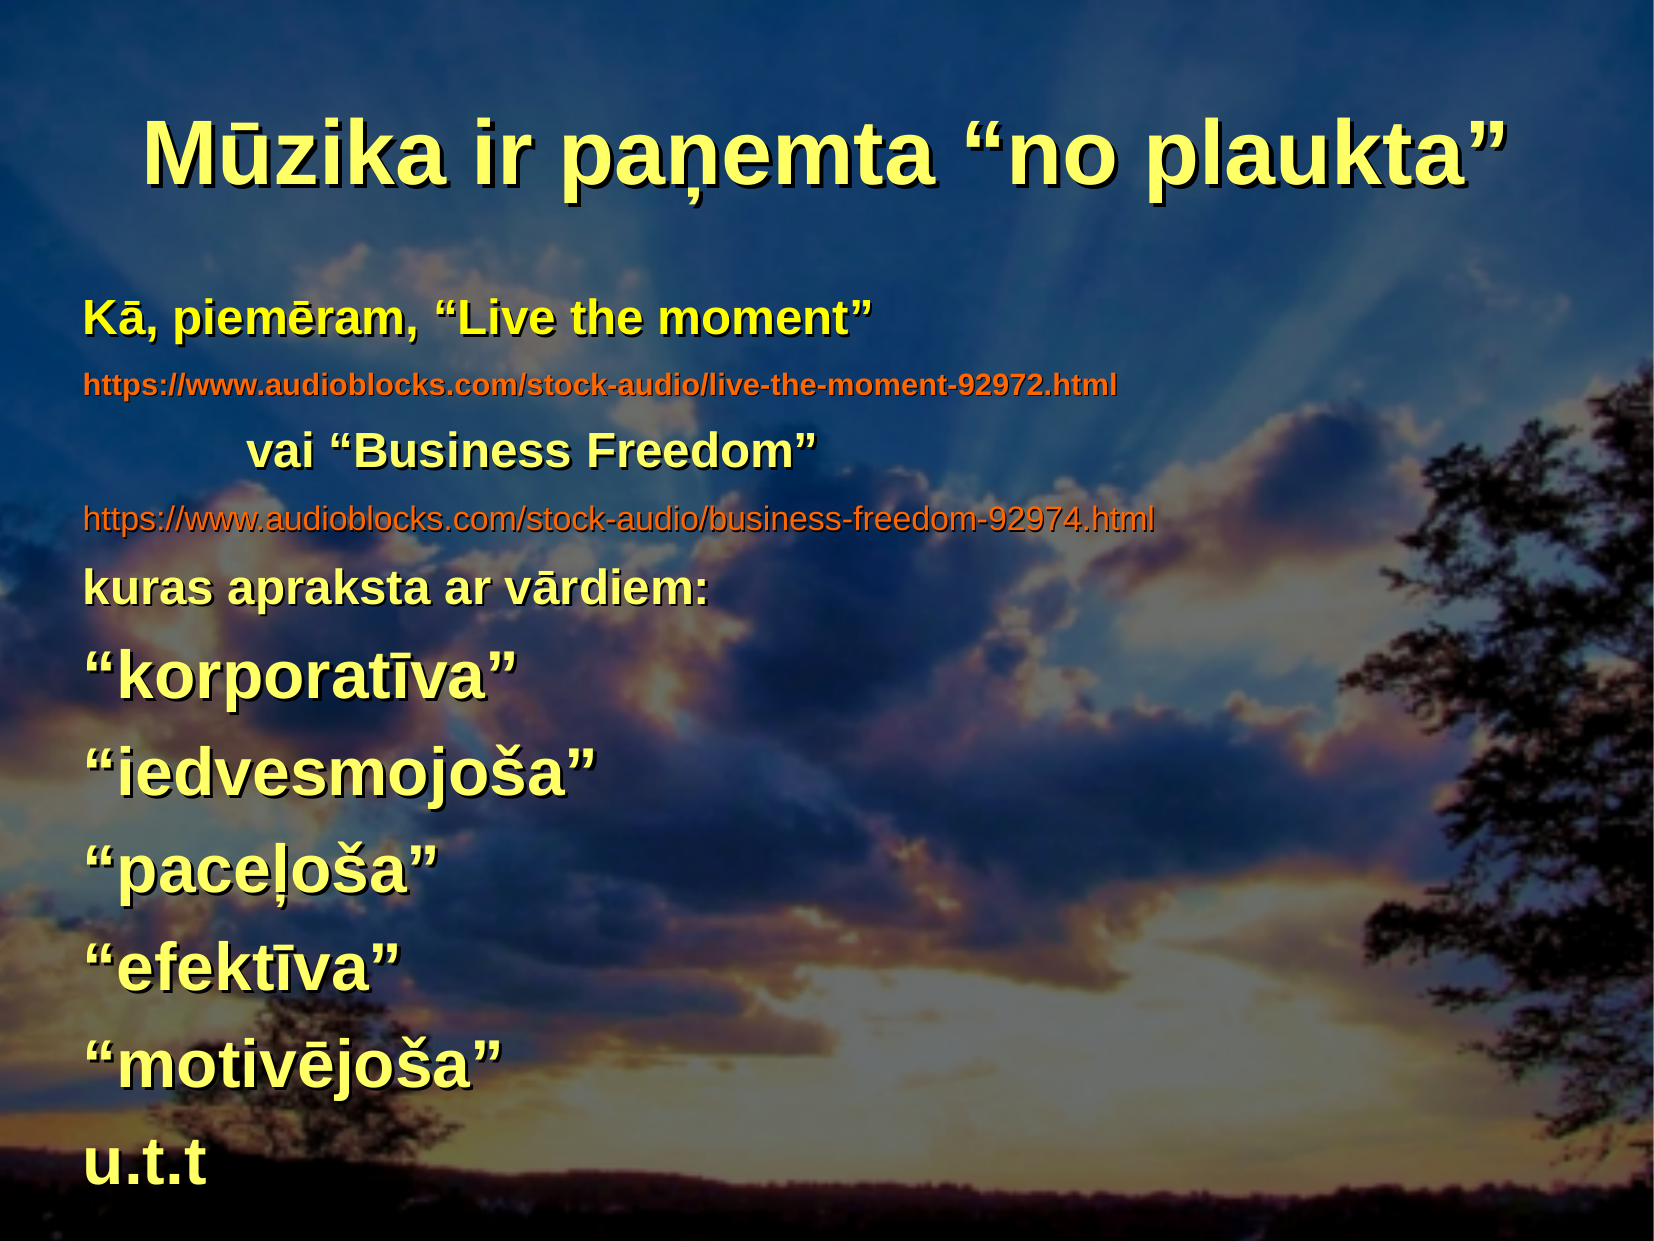

# Mūzika ir paņemta “no plaukta”
Kā, piemēram, “Live the moment”
https://www.audioblocks.com/stock-audio/live-the-moment-92972.html
			vai “Business Freedom”
https://www.audioblocks.com/stock-audio/business-freedom-92974.html
kuras apraksta ar vārdiem:
“korporatīva”
“iedvesmojoša”
“paceļoša”
“efektīva”
“motivējoša”
u.t.t